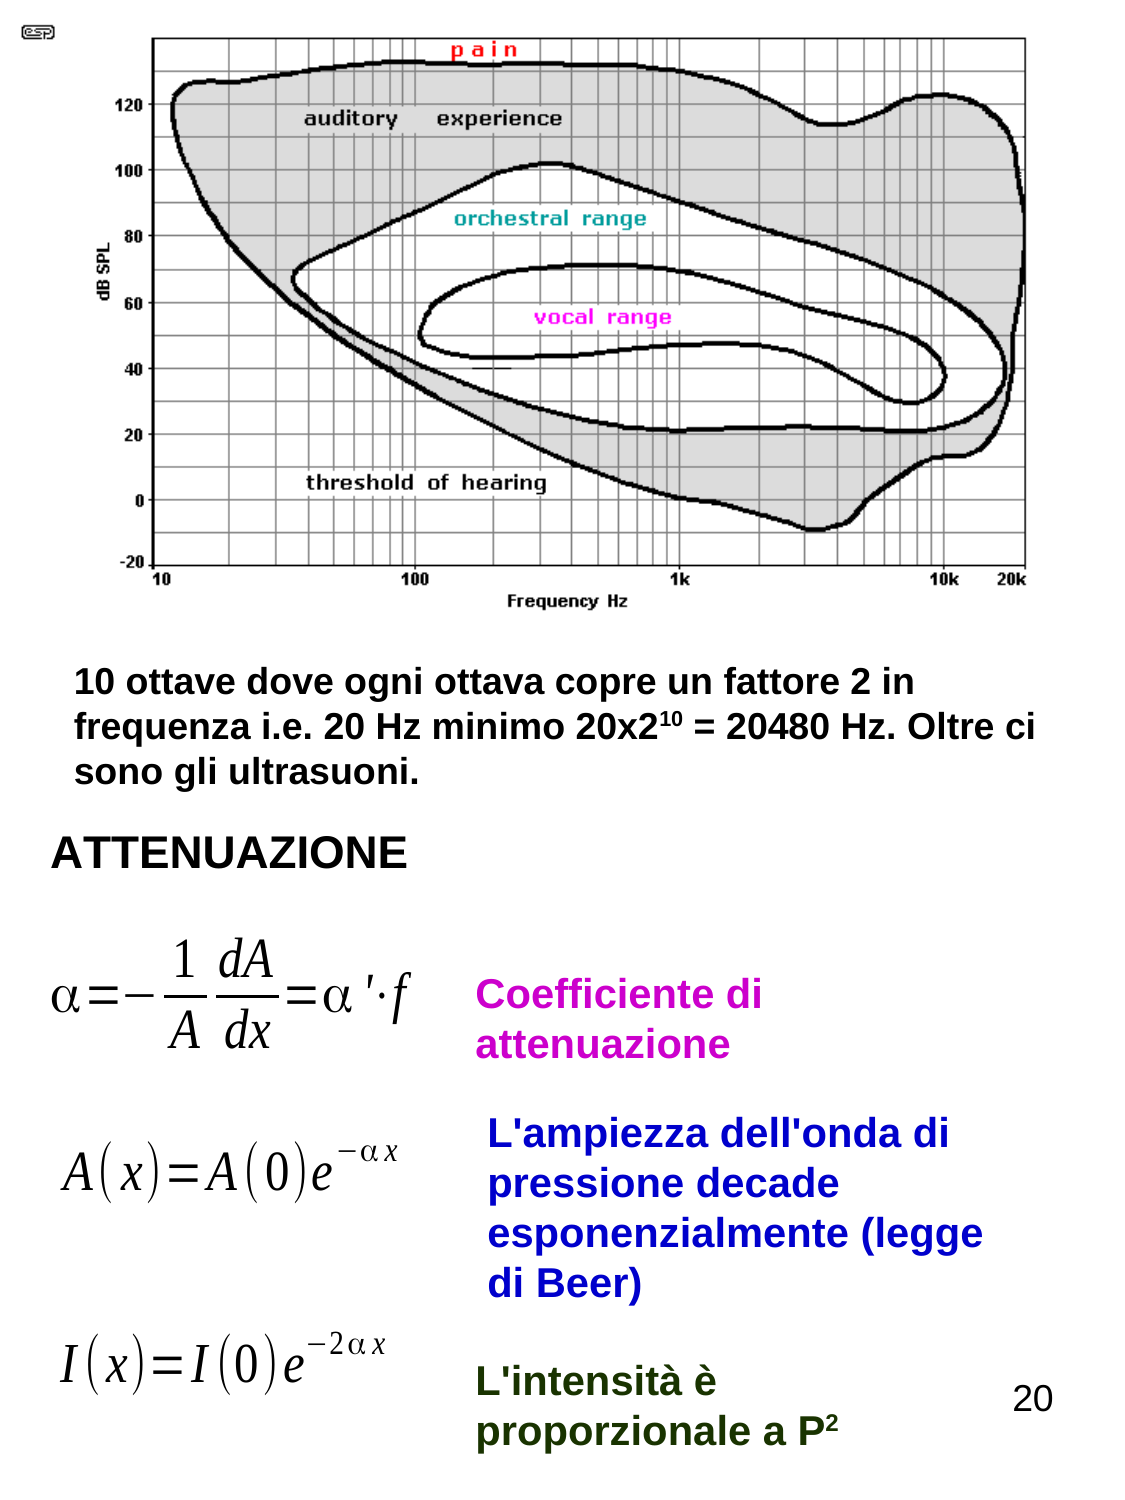

10 ottave dove ogni ottava copre un fattore 2 in frequenza i.e. 20 Hz minimo 20x210 = 20480 Hz. Oltre ci sono gli ultrasuoni.
ATTENUAZIONE
Coefficiente di attenuazione
L'ampiezza dell'onda di pressione decade esponenzialmente (legge di Beer)
L'intensità è proporzionale a P2
P17 Onde Generalita'
20